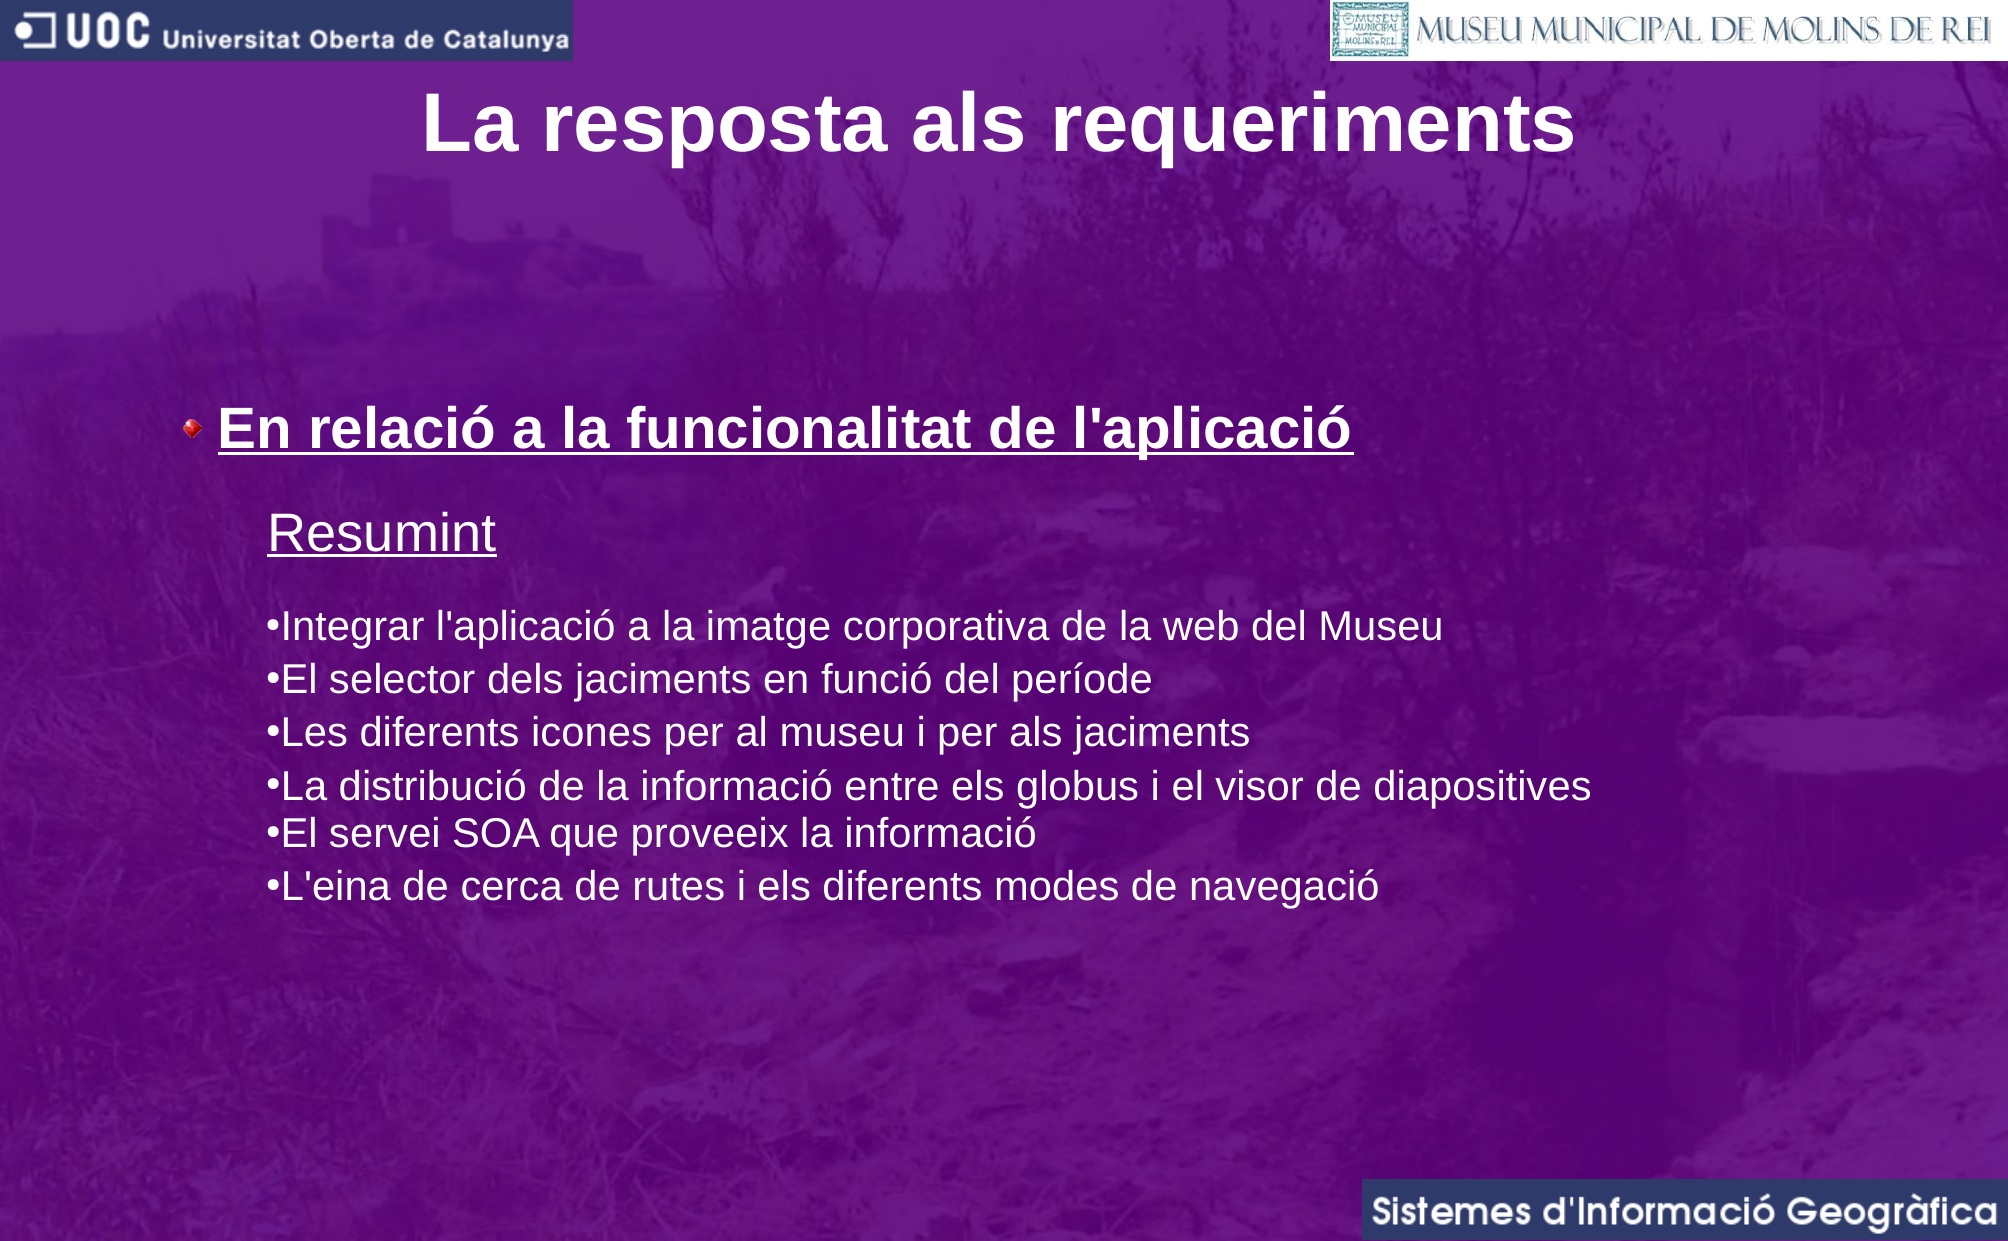

La resposta als requeriments
 En relació a la funcionalitat de l'aplicació
Resumint
Integrar l'aplicació a la imatge corporativa de la web del Museu
El selector dels jaciments en funció del període
Les diferents icones per al museu i per als jaciments
La distribució de la informació entre els globus i el visor de diapositives
El servei SOA que proveeix la informació
L'eina de cerca de rutes i els diferents modes de navegació